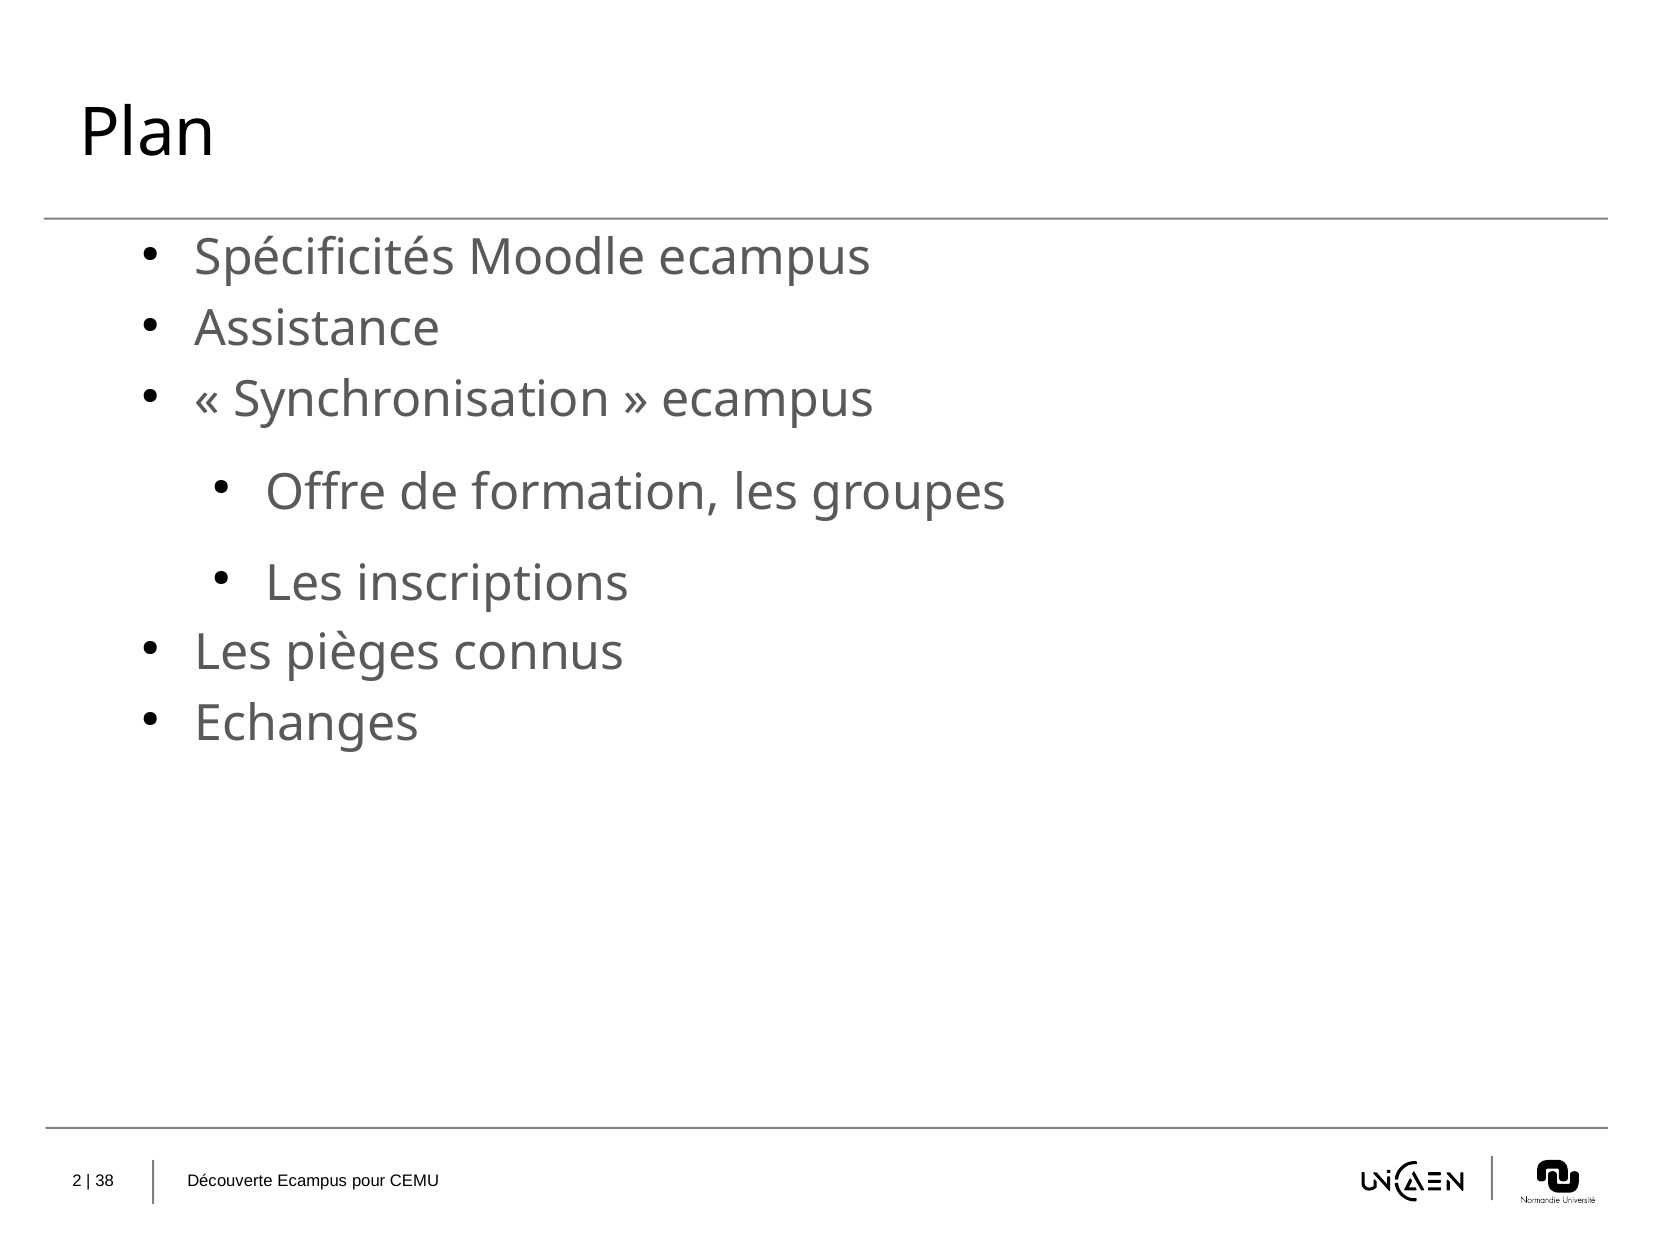

# Plan
Spécificités Moodle ecampus
Assistance
« Synchronisation » ecampus
Offre de formation, les groupes
Les inscriptions
Les pièges connus
Echanges
2
Découverte Ecampus pourn les personnels administratifs